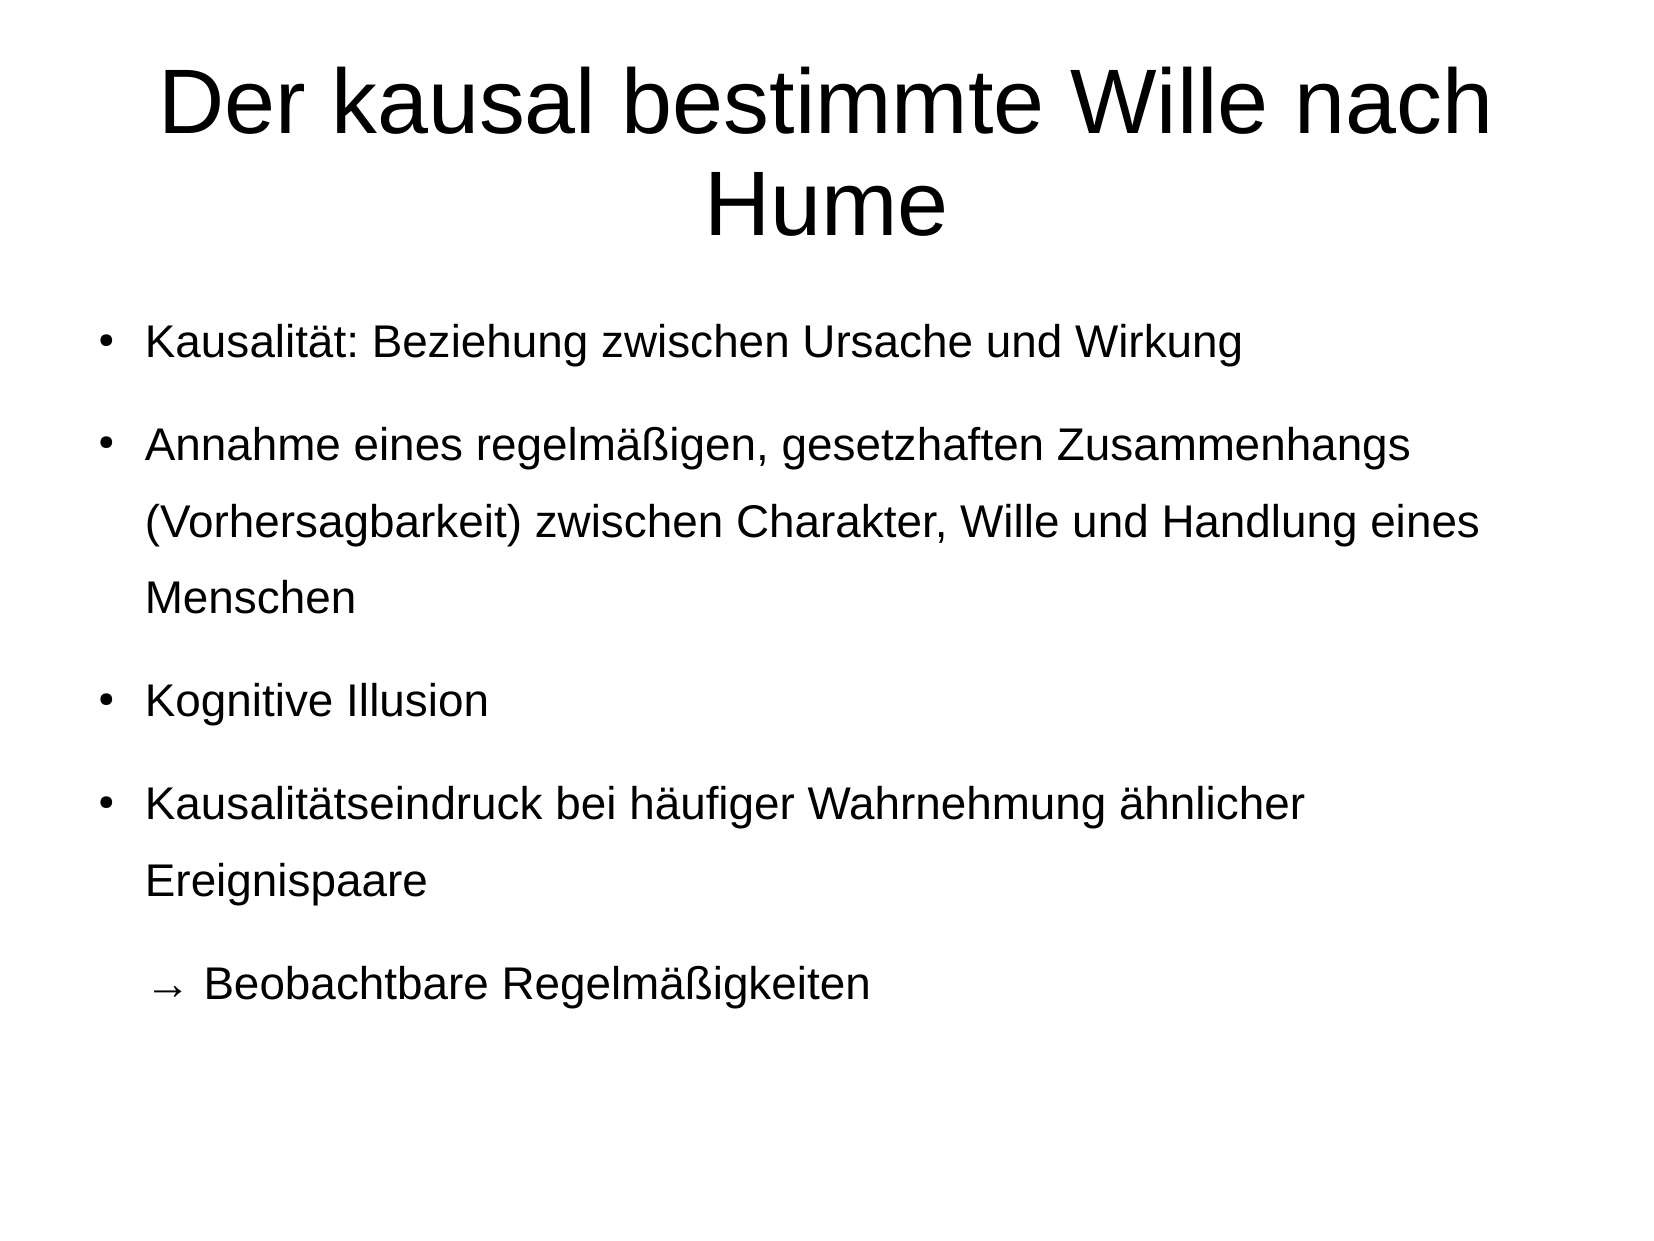

# Der kausal bestimmte Wille nach Hume
Kausalität: Beziehung zwischen Ursache und Wirkung
Annahme eines regelmäßigen, gesetzhaften Zusammenhangs (Vorhersagbarkeit) zwischen Charakter, Wille und Handlung eines Menschen
Kognitive Illusion
Kausalitätseindruck bei häufiger Wahrnehmung ähnlicher Ereignispaare
→ Beobachtbare Regelmäßigkeiten